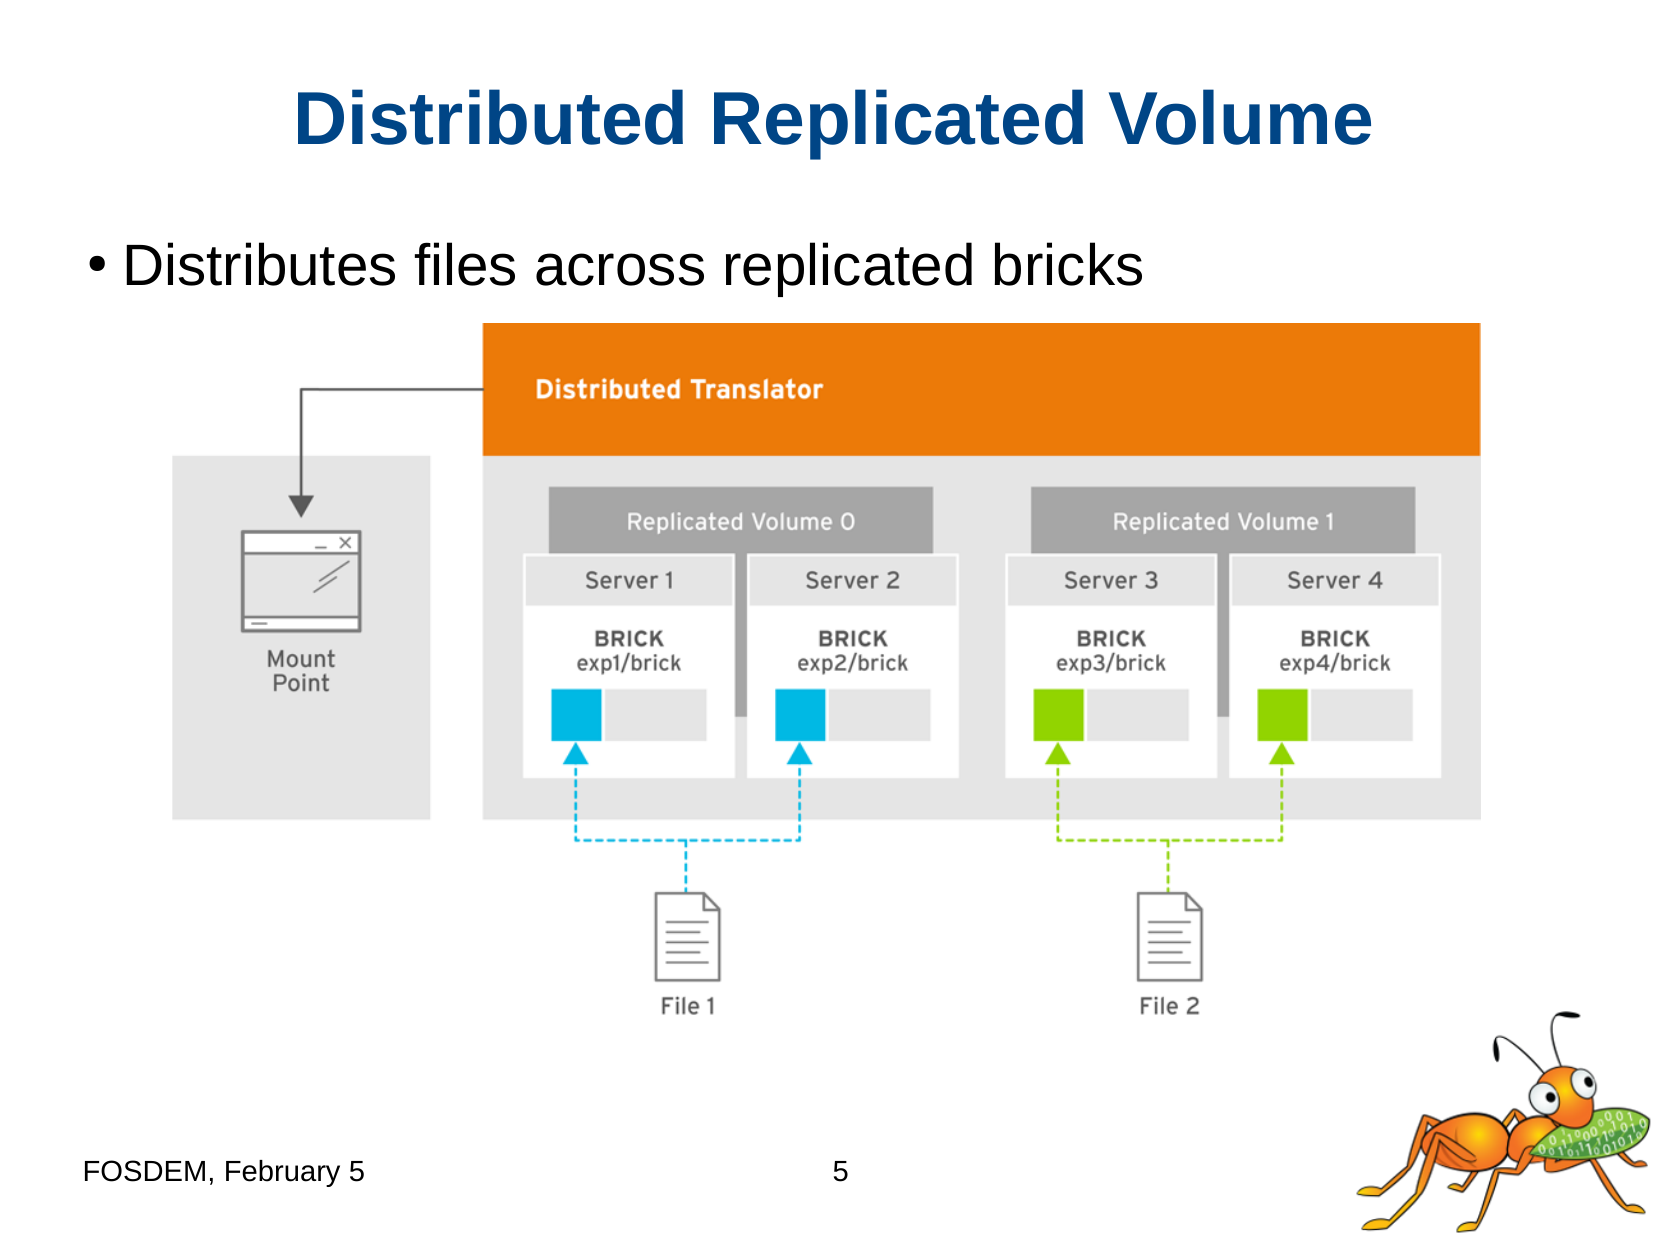

# Distributed Replicated Volume
Distributes files across replicated bricks
FOSDEM, 5 February 2017
5